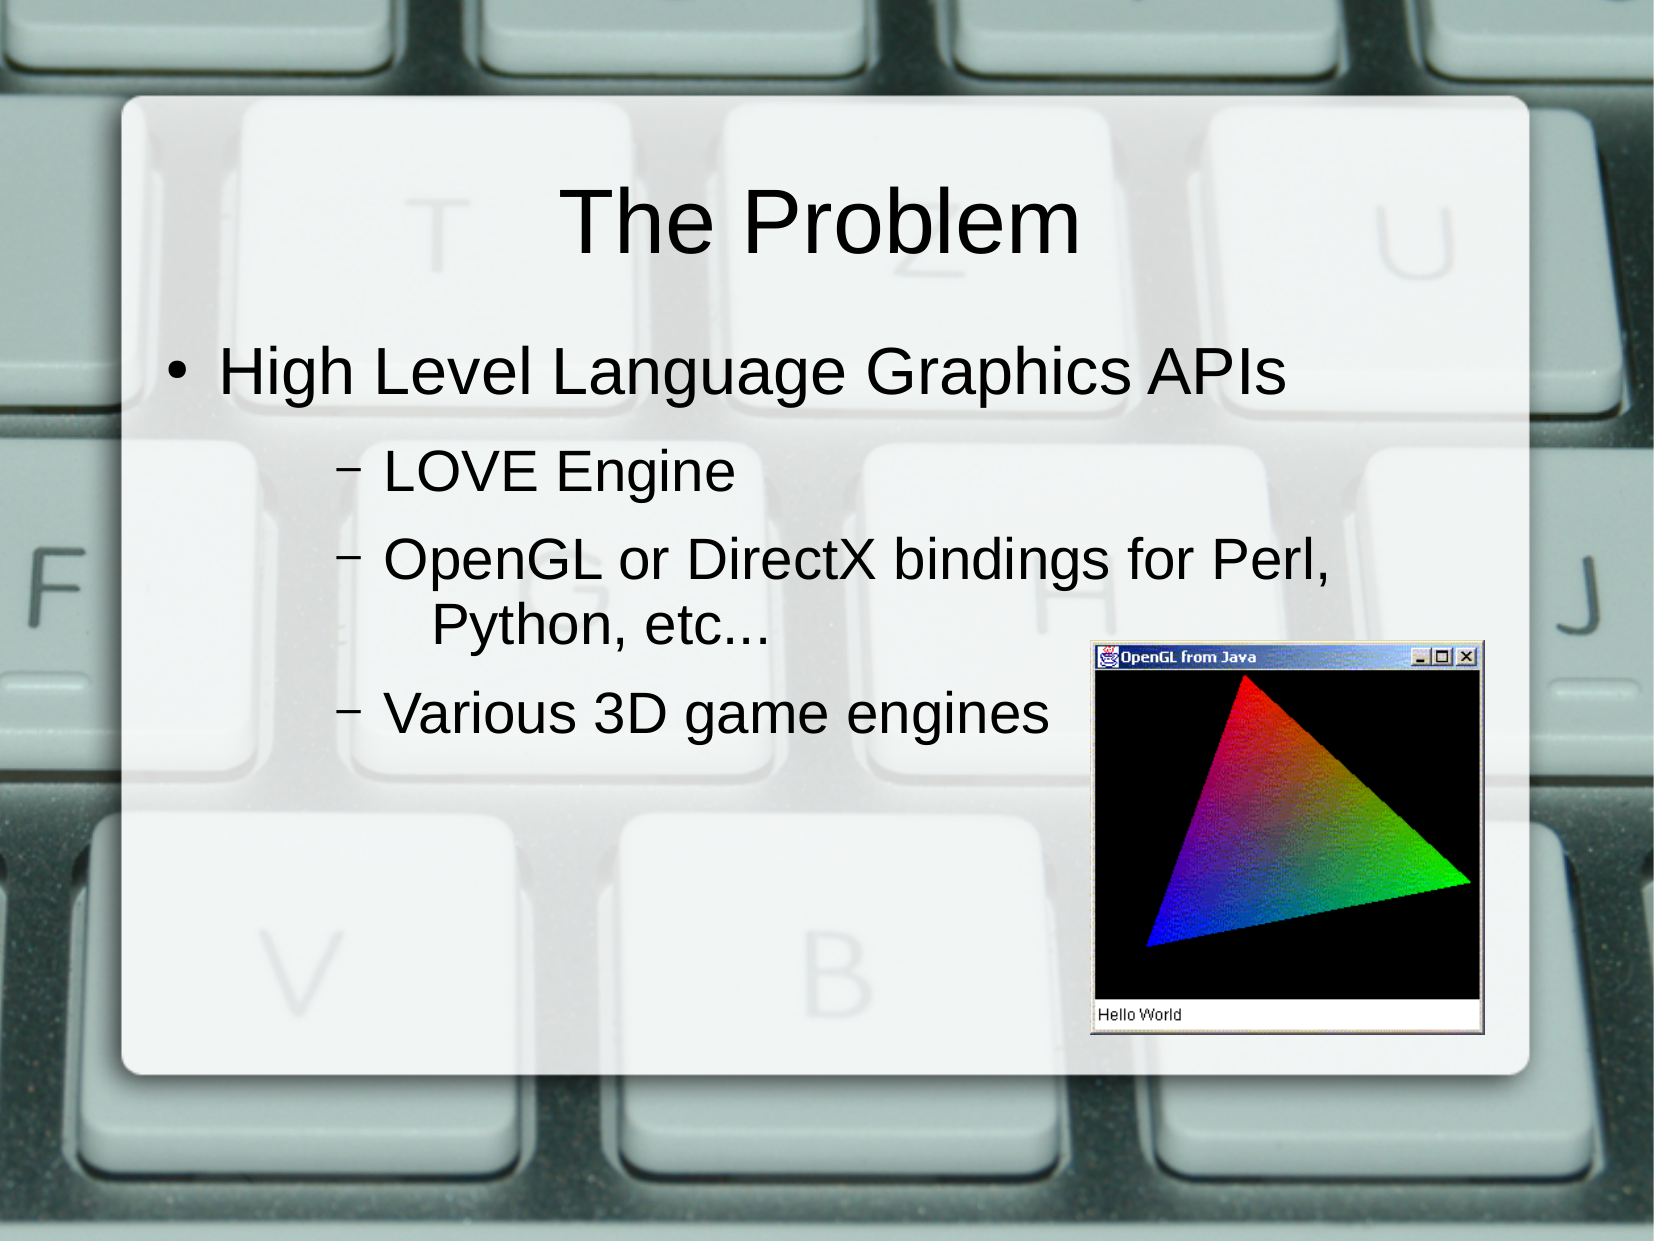

# The Problem
High Level Language Graphics APIs
LOVE Engine
OpenGL or DirectX bindings for Perl, Python, etc...
Various 3D game engines